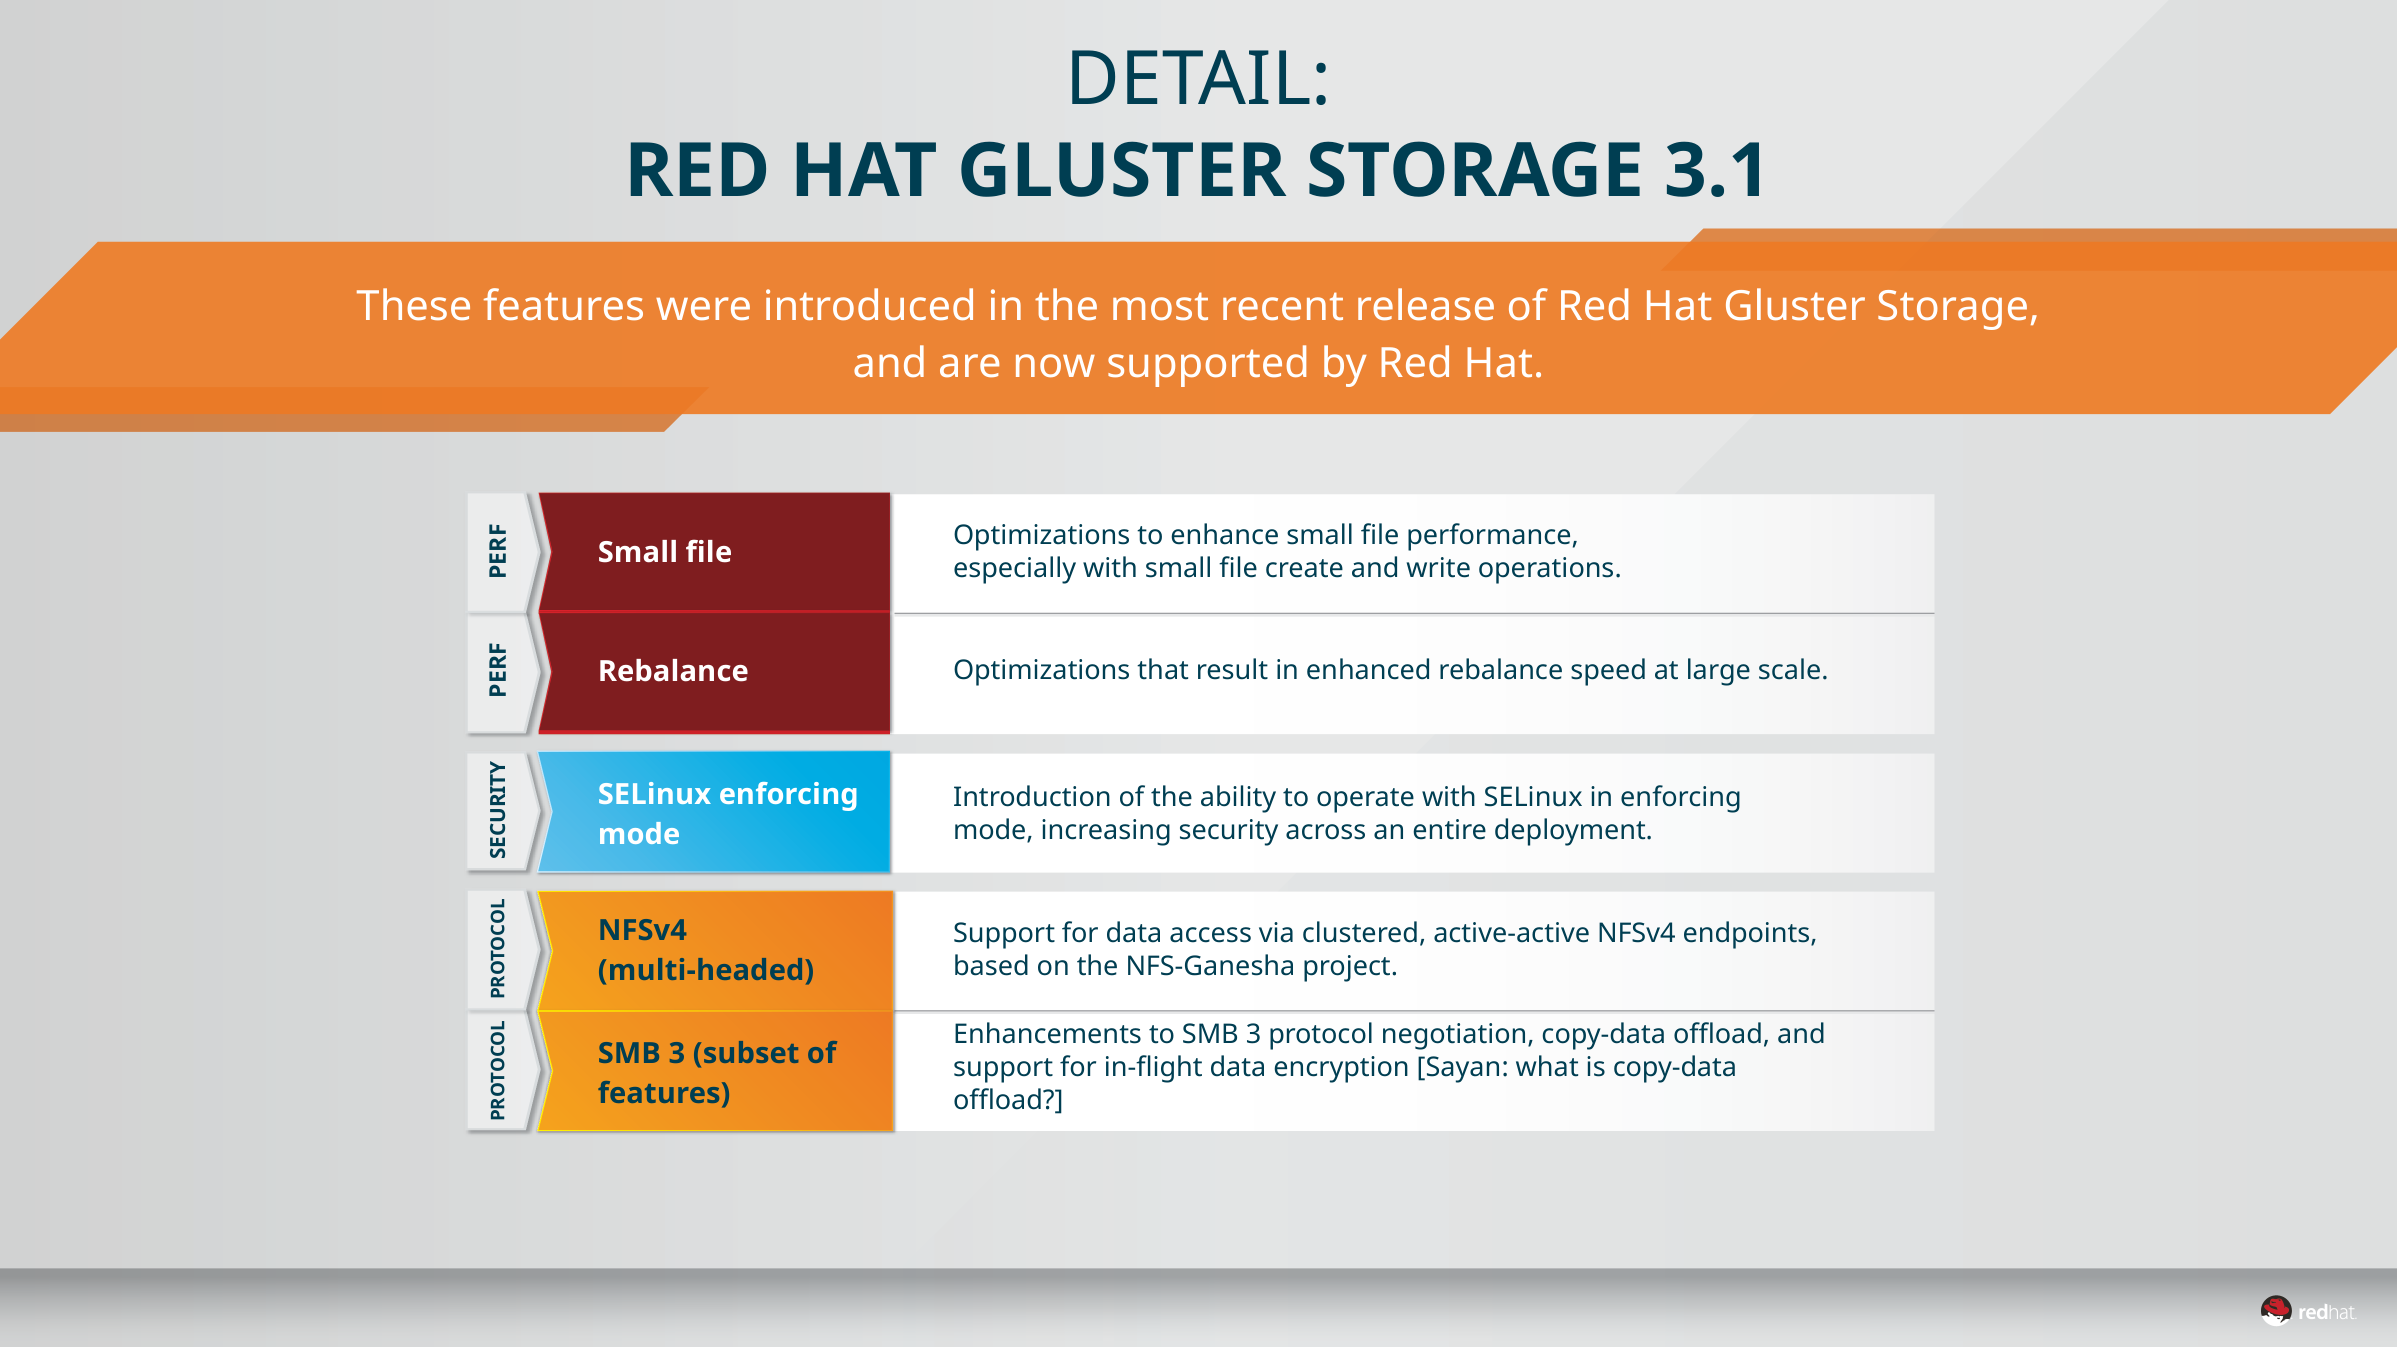

DETAIL:
RED HAT GLUSTER STORAGE 3.1
These features were introduced in the most recent release of Red Hat Gluster Storage, and are now supported by Red Hat.
Small file
Optimizations to enhance small file performance, especially with small file create and write operations.
PERF
Rebalance
Optimizations that result in enhanced rebalance speed at large scale.
PERF
SELinux enforcing mode
Introduction of the ability to operate with SELinux in enforcing mode, increasing security across an entire deployment.
SECURITY
NFSv4
(multi-headed)
Support for data access via clustered, active-active NFSv4 endpoints, based on the NFS-Ganesha project.
PROTOCOL
Enhancements to SMB 3 protocol negotiation, copy-data offload, and support for in-flight data encryption [Sayan: what is copy-data offload?]
SMB 3 (subset of features)
PROTOCOL